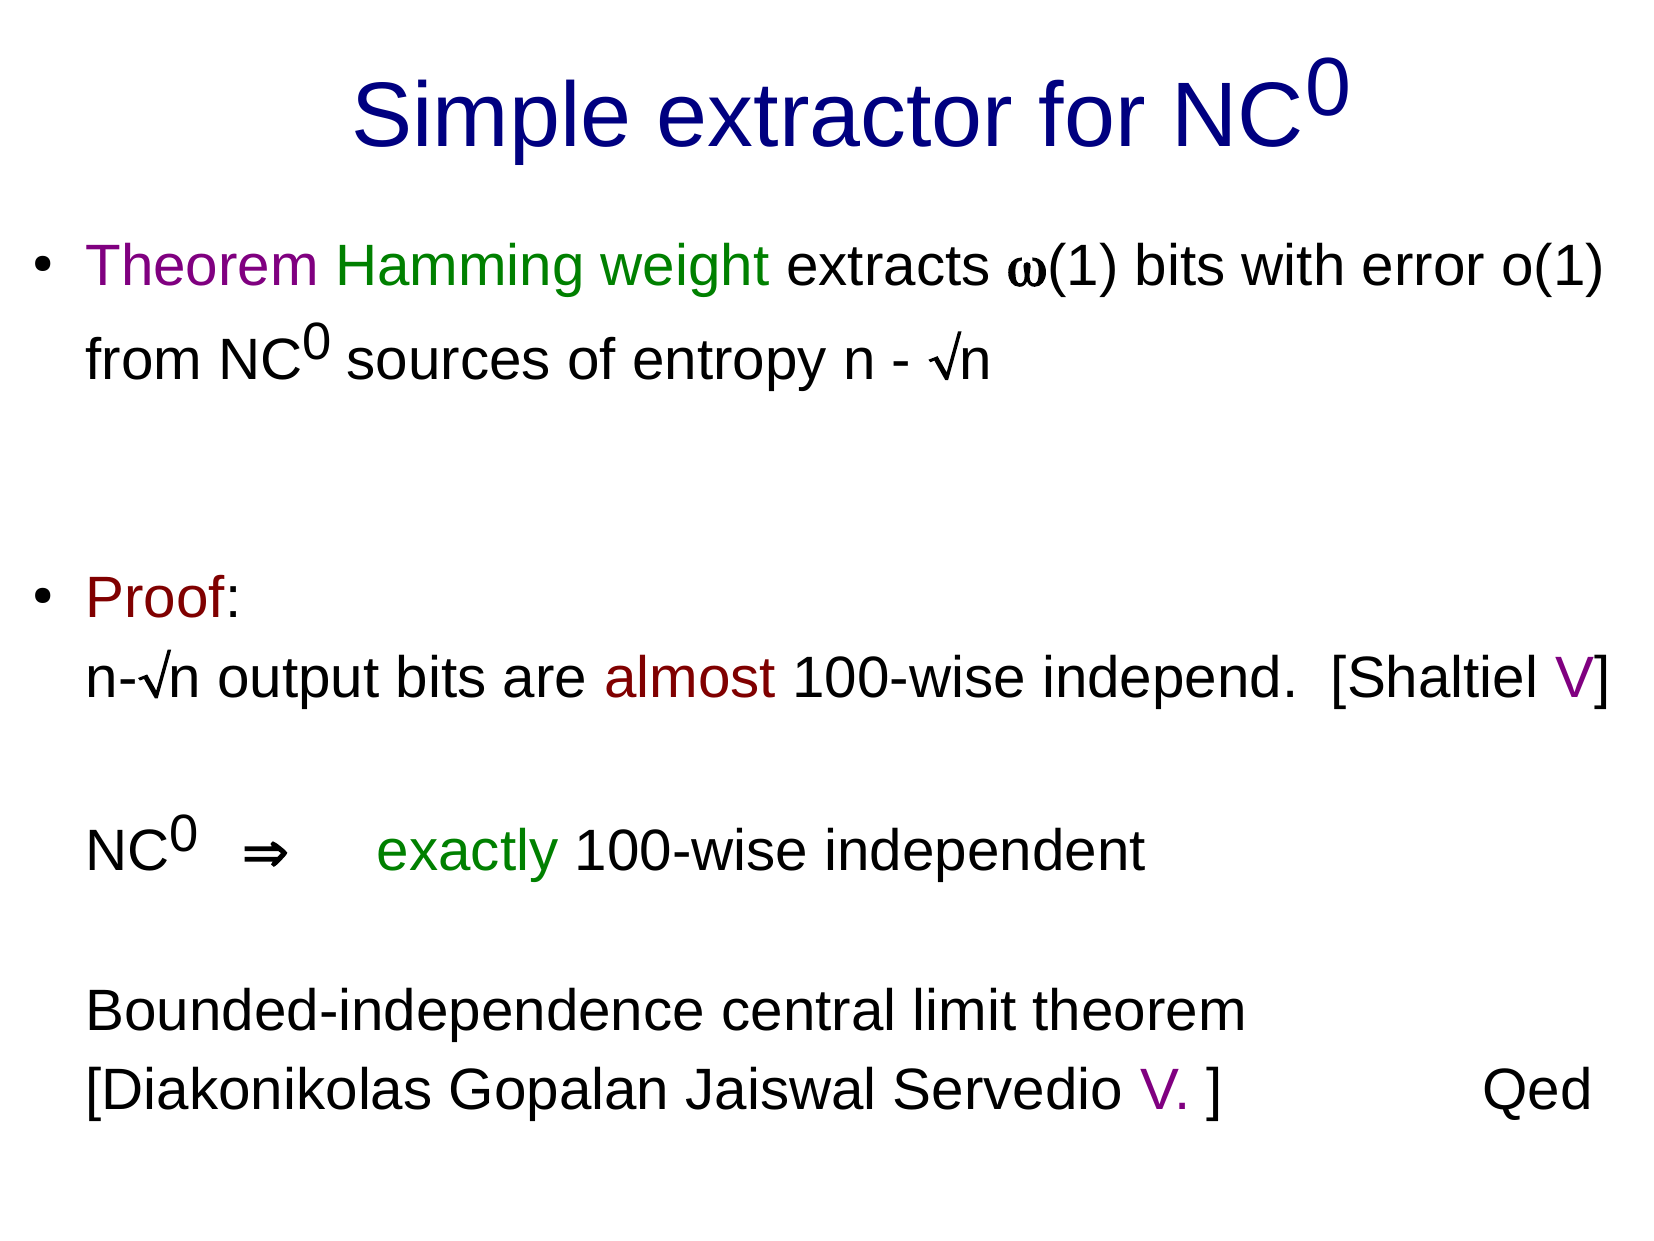

Simple extractor for NC0
# Theorem Hamming weight extracts w(1) bits with error o(1)
from NC0 sources of entropy n - n
Proof:
n-n output bits are almost 100-wise independ. [Shaltiel V]
NC0  exactly 100-wise independent
Bounded-independence central limit theorem
[Diakonikolas Gopalan Jaiswal Servedio V. ] Qed